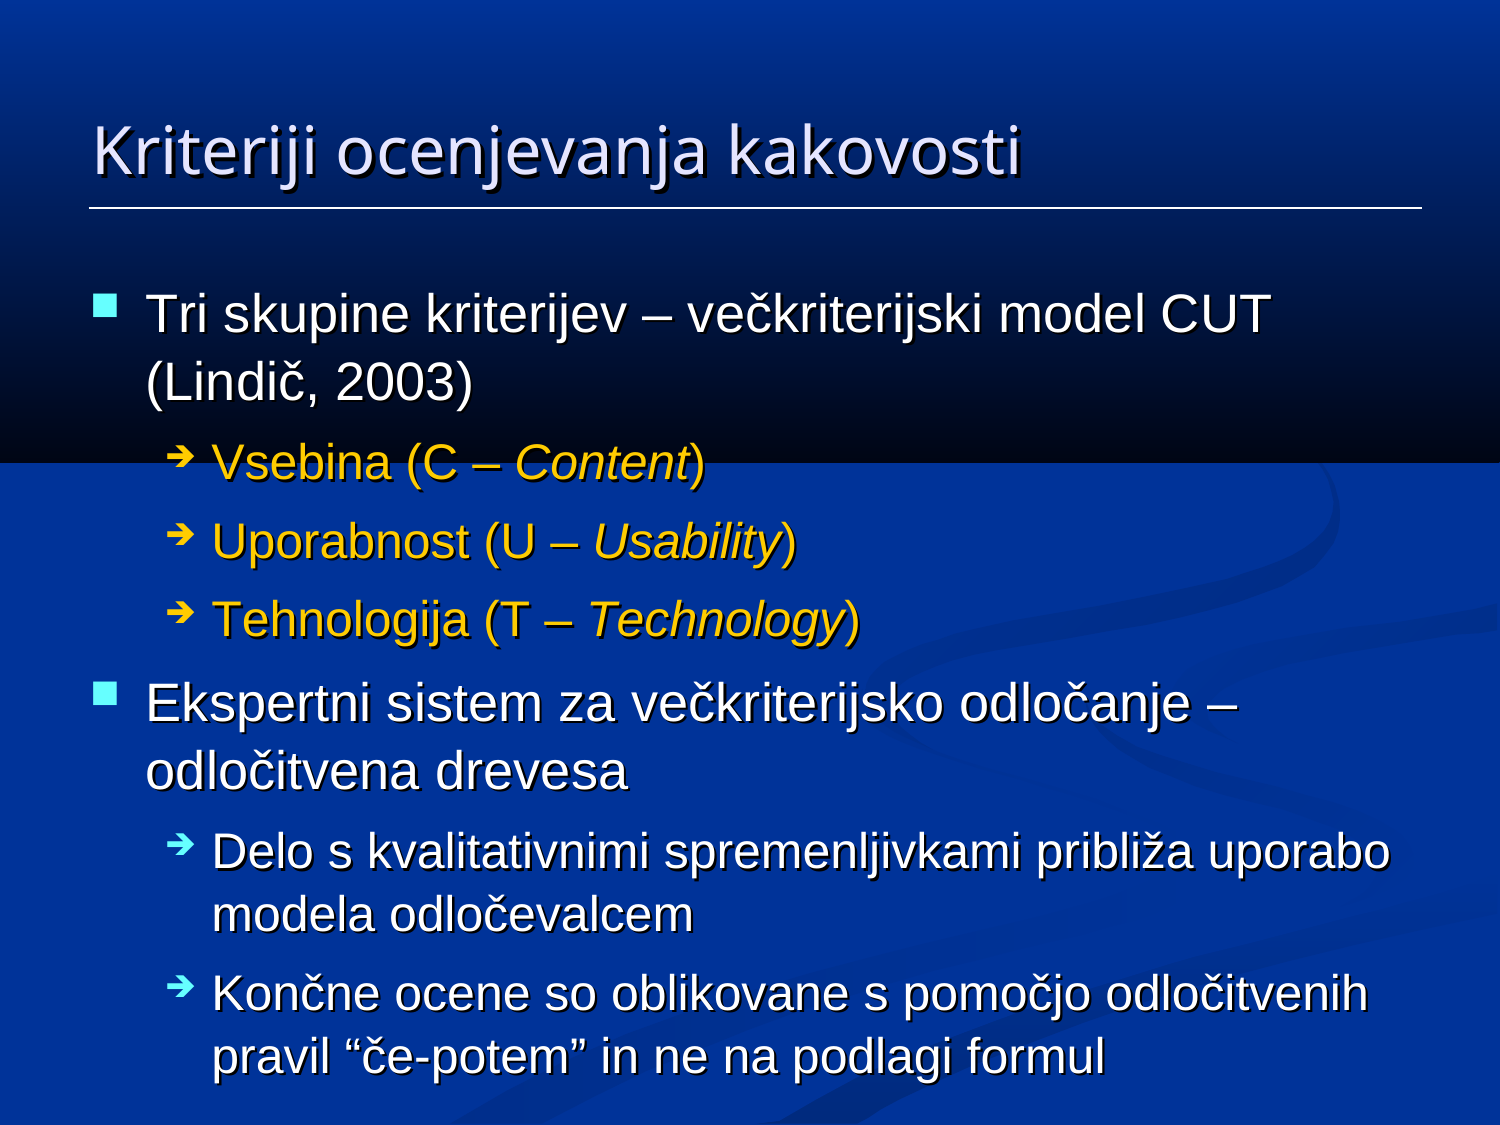

Kriteriji ocenjevanja kakovosti
Tri skupine kriterijev – večkriterijski model CUT (Lindič, 2003)
Vsebina (C – Content)
Uporabnost (U – Usability)
Tehnologija (T – Technology)
Ekspertni sistem za večkriterijsko odločanje – odločitvena drevesa
Delo s kvalitativnimi spremenljivkami približa uporabo modela odločevalcem
Končne ocene so oblikovane s pomočjo odločitvenih pravil “če-potem” in ne na podlagi formul